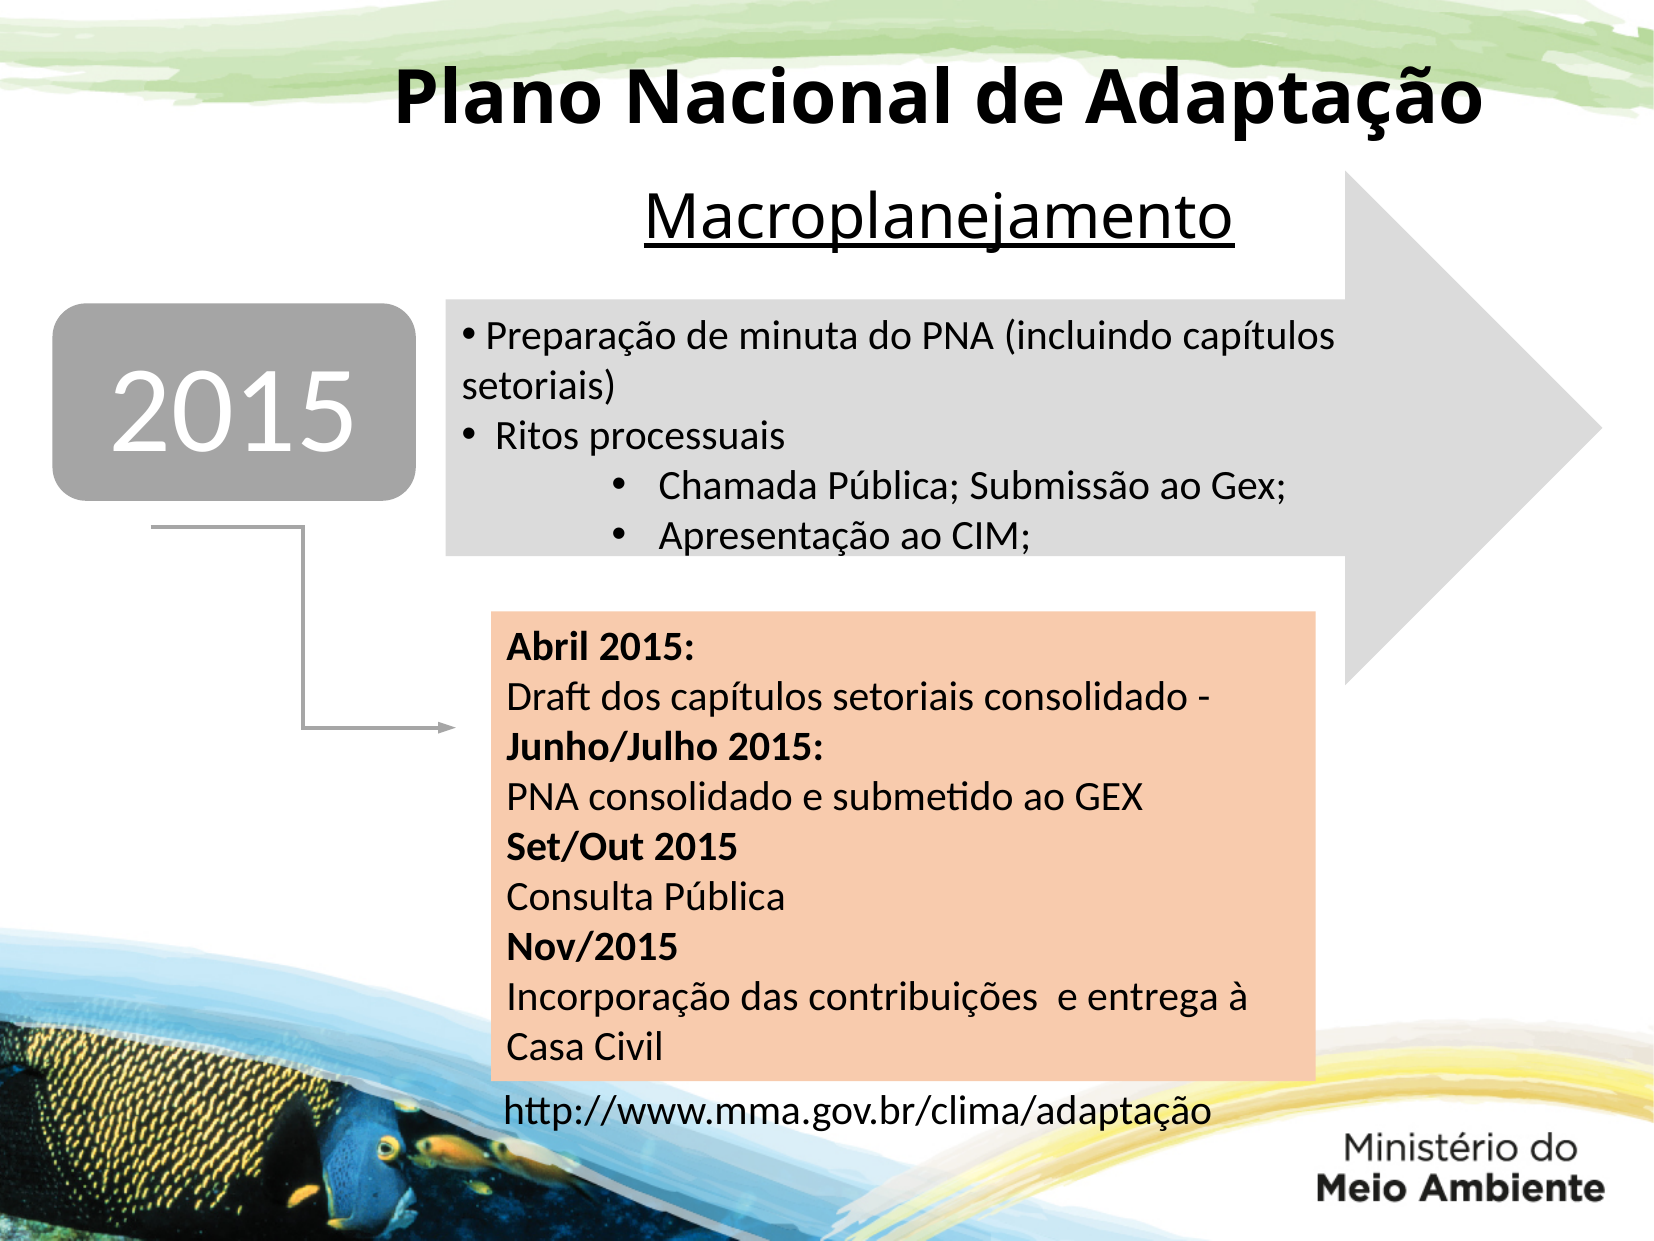

Plano Nacional de Adaptação
Macroplanejamento
 Preparação de minuta do PNA (incluindo capítulos setoriais)
 Ritos processuais
Chamada Pública; Submissão ao Gex;
Apresentação ao CIM;
2015
Abril 2015:
Draft dos capítulos setoriais consolidado -
Junho/Julho 2015:
PNA consolidado e submetido ao GEX
Set/Out 2015
Consulta Pública
Nov/2015
Incorporação das contribuições e entrega à Casa Civil
http://www.mma.gov.br/clima/adaptação